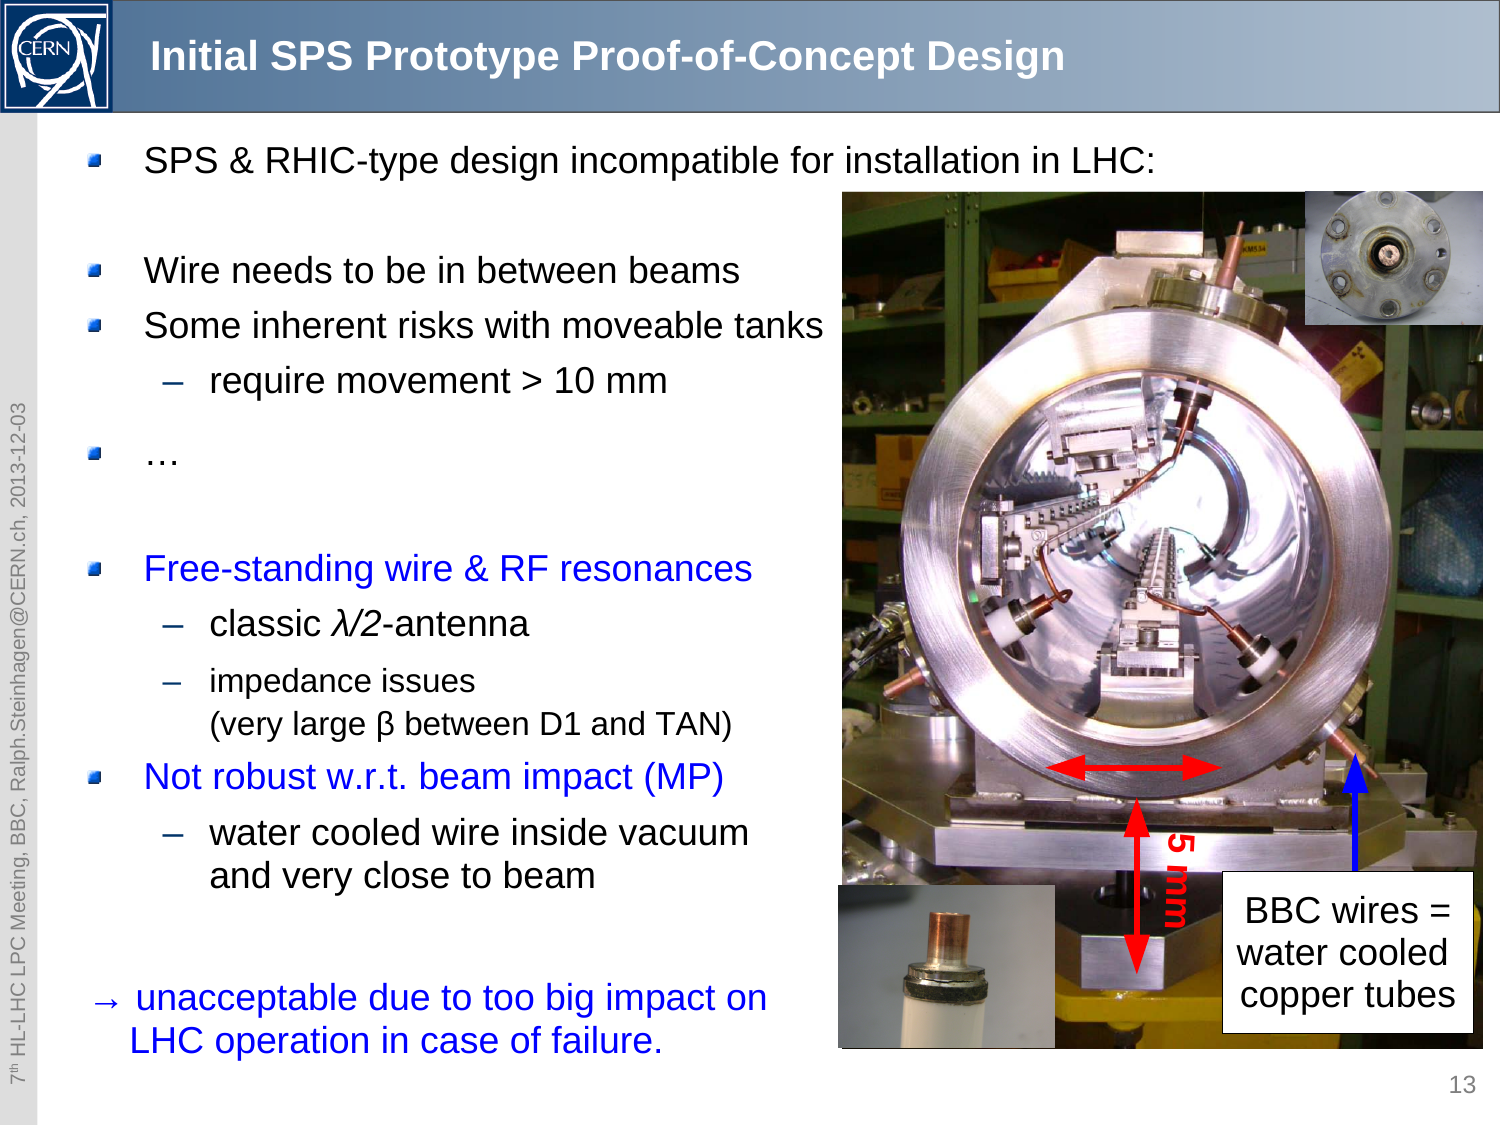

# Initial SPS Prototype Proof-of-Concept Design
SPS & RHIC-type design incompatible for installation in LHC:
Wire needs to be in between beams
Some inherent risks with moveable tanks
require movement > 10 mm
…
Free-standing wire & RF resonances
classic λ/2-antenna
impedance issues 							(very large β between D1 and TAN)
Not robust w.r.t. beam impact (MP)
water cooled wire inside vacuum 					and very close to beam
→ unacceptable due to too big impact on 					 LHC operation in case of failure.
5 mm
BBC wires =
water cooled
copper tubes